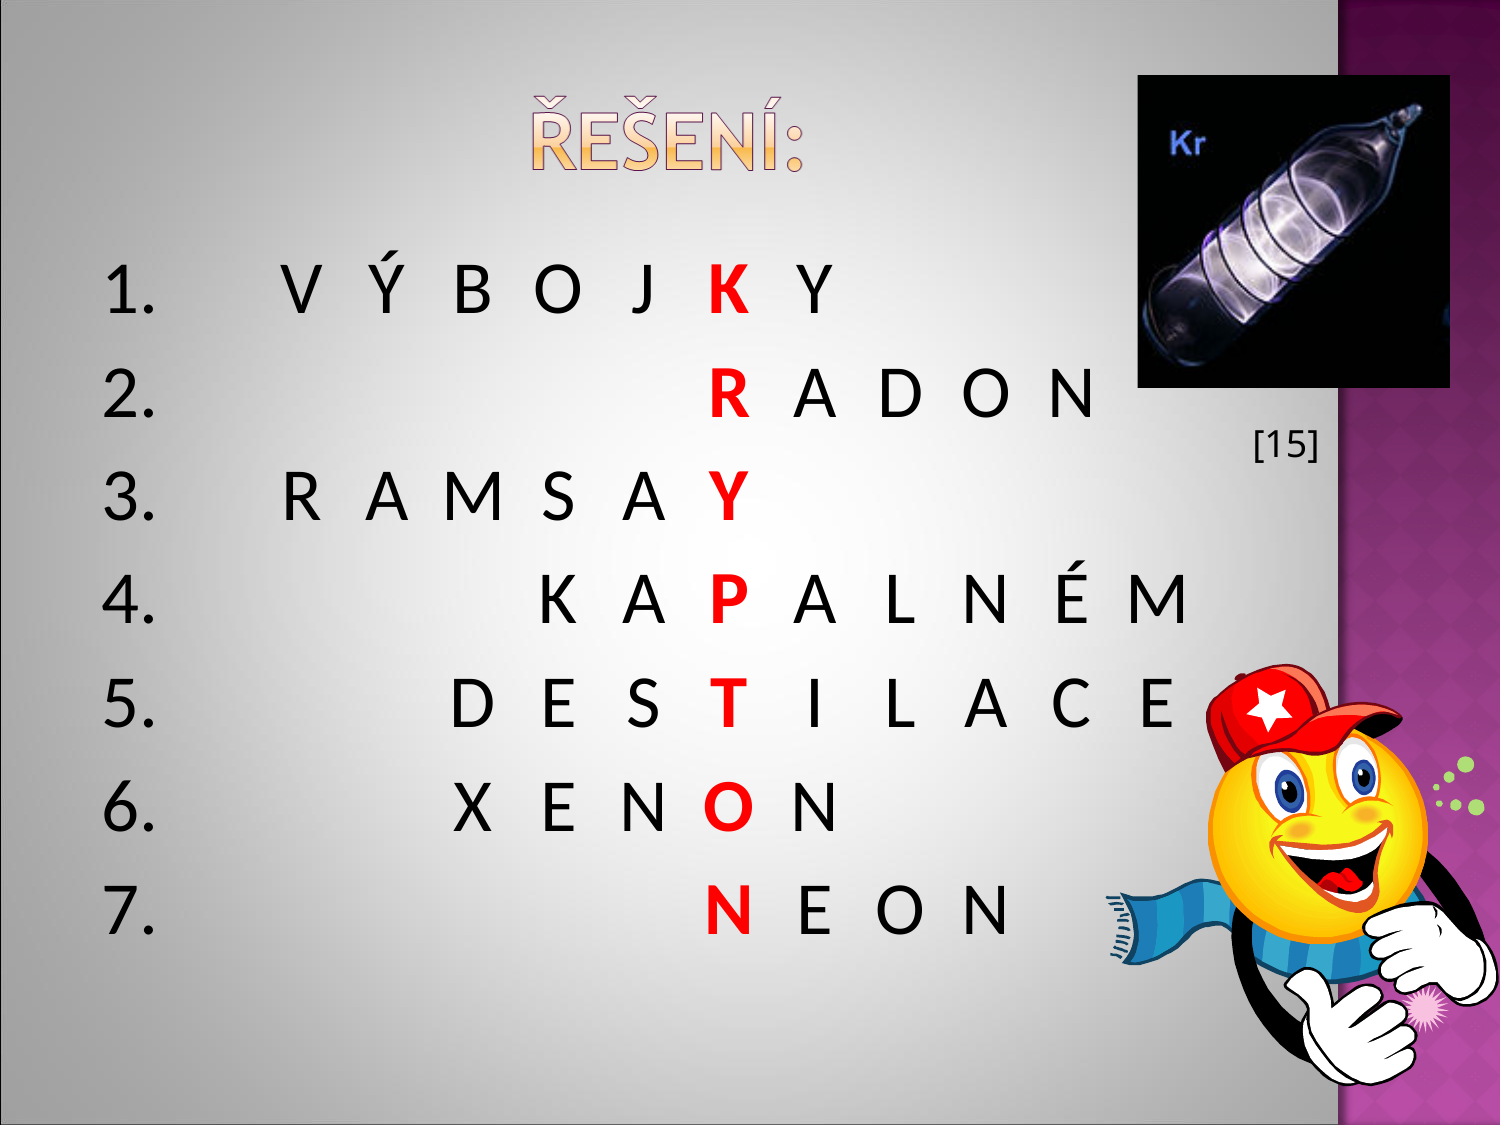

| 1. | | V | Ý | B | O | J | K | Y | | | | |
| --- | --- | --- | --- | --- | --- | --- | --- | --- | --- | --- | --- | --- |
| 2. | | | | | | | R | A | D | O | N | |
| 3. | | R | A | M | S | A | Y | | | | | |
| 4. | | | | | K | A | P | A | L | N | É | M |
| 5. | | | | D | E | S | T | I | L | A | C | E |
| 6. | | | | X | E | N | O | N | | | | |
| 7. | | | | | | | N | E | O | N | | |
[15]